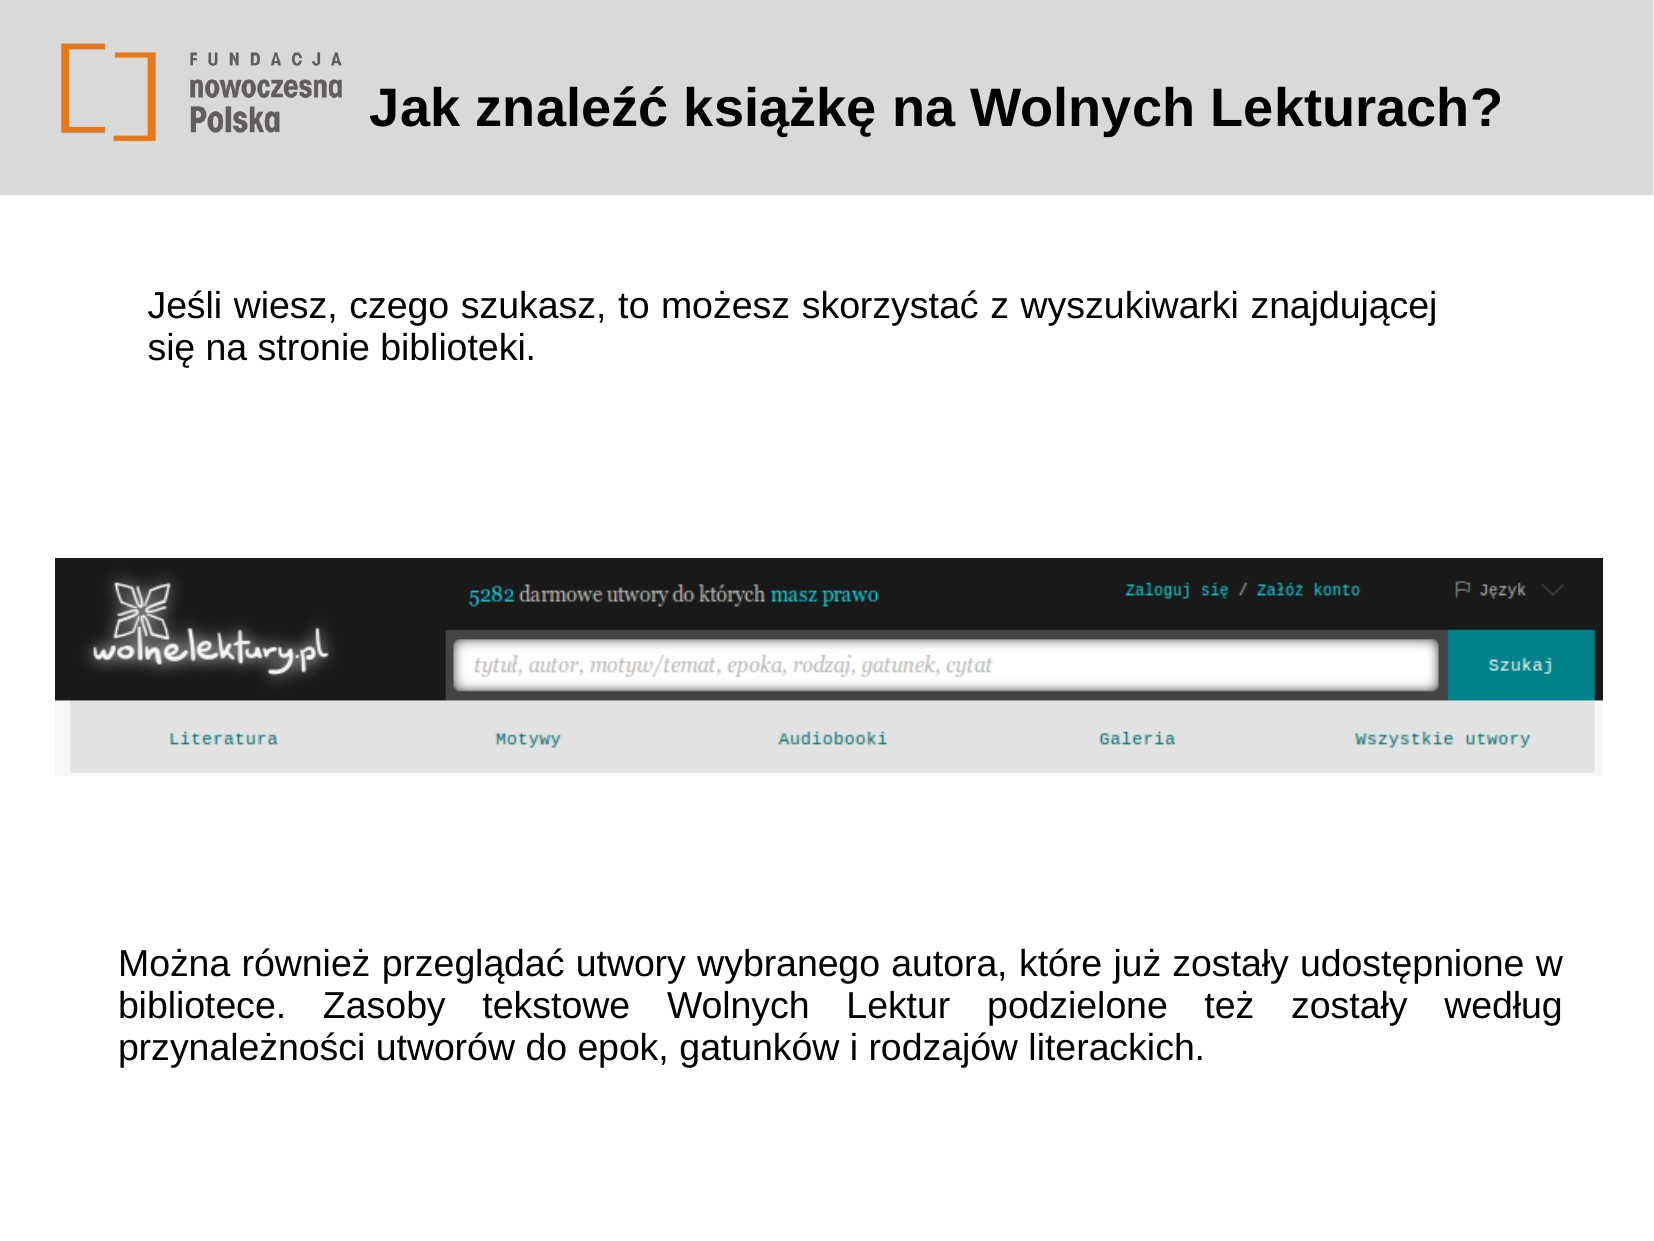

Jak znaleźć książkę na Wolnych Lekturach?
Jeśli wiesz, czego szukasz, to możesz skorzystać z wyszukiwarki znajdującej się na stronie biblioteki.
Można również przeglądać utwory wybranego autora, które już zostały udostępnione w bibliotece. Zasoby tekstowe Wolnych Lektur podzielone też zostały według przynależności utworów do epok, gatunków i rodzajów literackich.